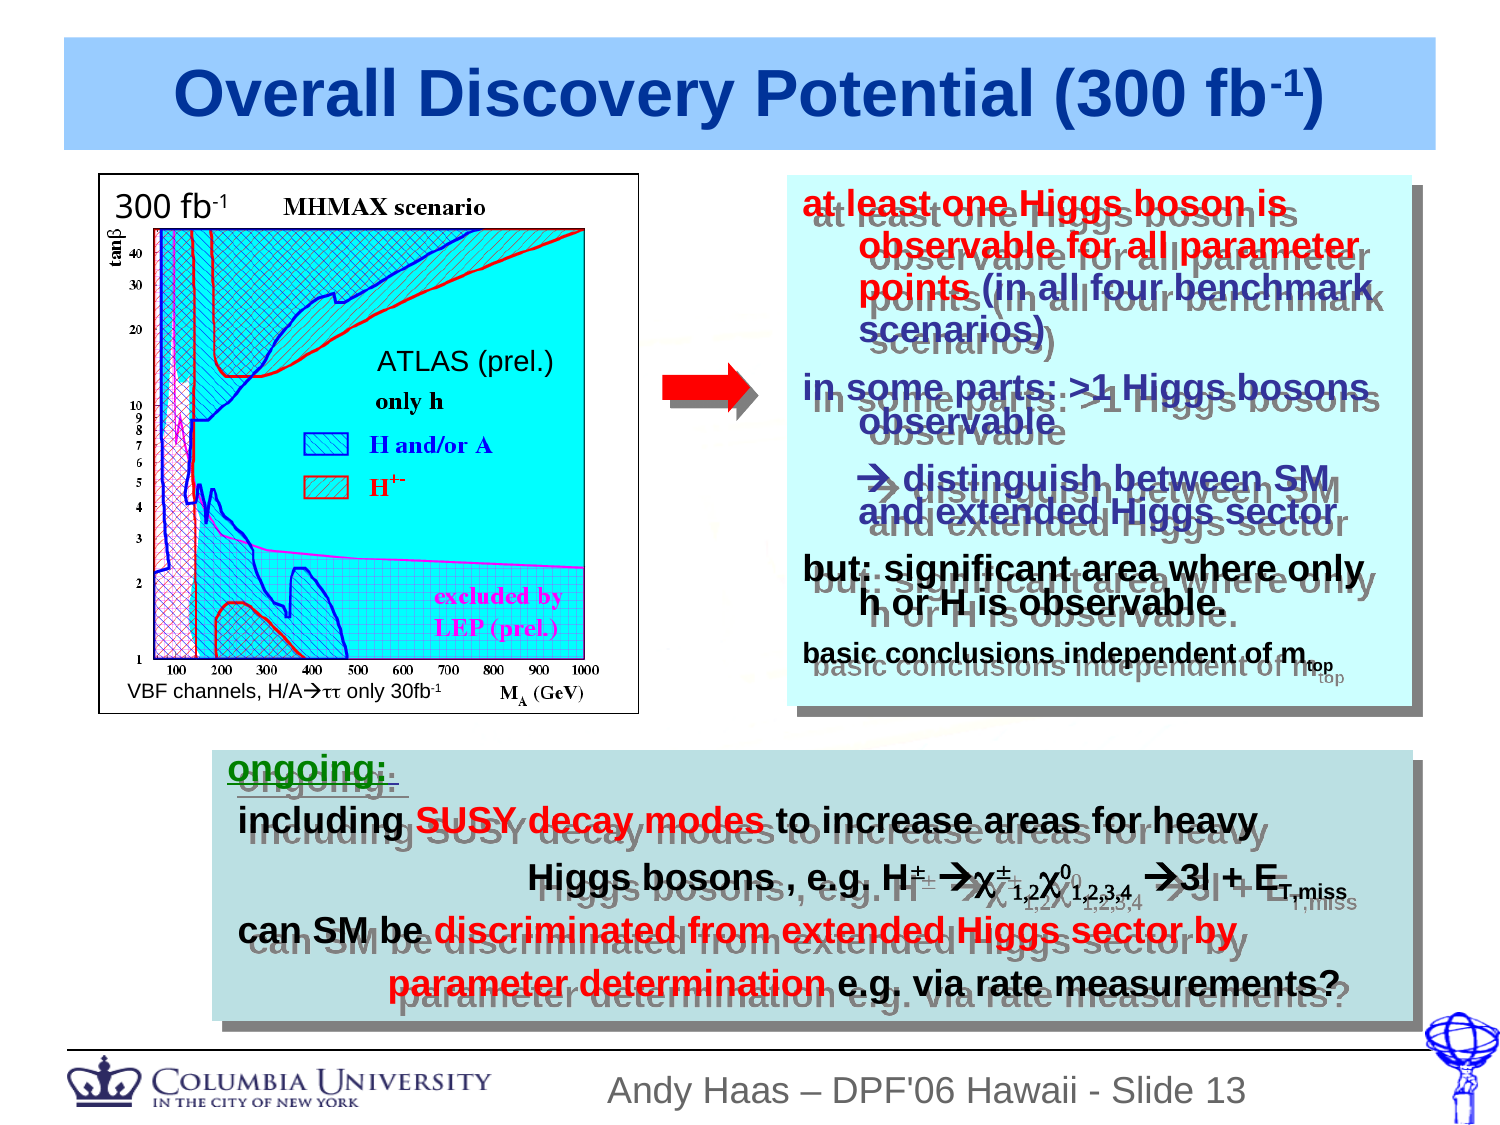

# Overall Discovery Potential (300 fb-1)
300 fb-1
at least one Higgs boson is observable for all parameter points (in all four benchmark scenarios)
in some parts: >1 Higgs bosons observable
  distinguish between SM and extended Higgs sector
but: significant area where only h or H is observable.
basic conclusions independent of mtop
ATLAS (prel.)
VBF channels, H/A only 30fb-1
ongoing:
 including SUSY decay modes to increase areas for heavy
		Higgs bosons , e.g. H  3l + ET,miss
 can SM be discriminated from extended Higgs sector by
	 parameter determination e.g. via rate measurements?